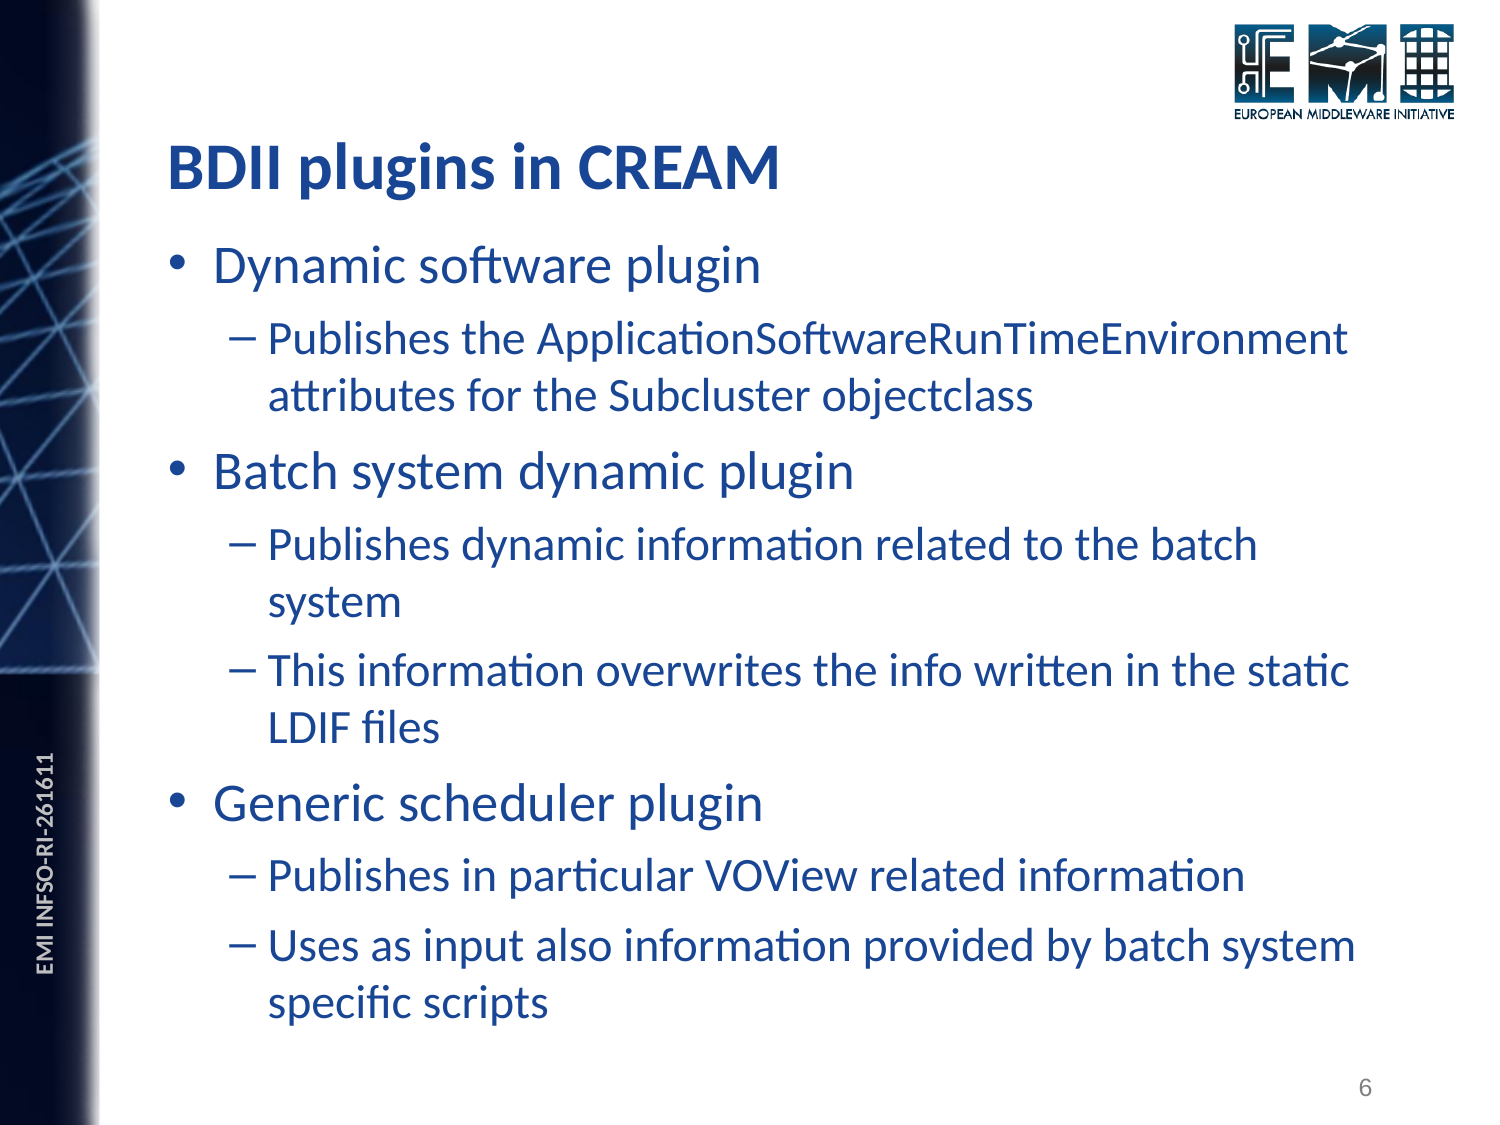

BDII plugins in CREAM
# Dynamic software plugin
Publishes the ApplicationSoftwareRunTimeEnvironment attributes for the Subcluster objectclass
Batch system dynamic plugin
Publishes dynamic information related to the batch system
This information overwrites the info written in the static LDIF files
Generic scheduler plugin
Publishes in particular VOView related information
Uses as input also information provided by batch system specific scripts